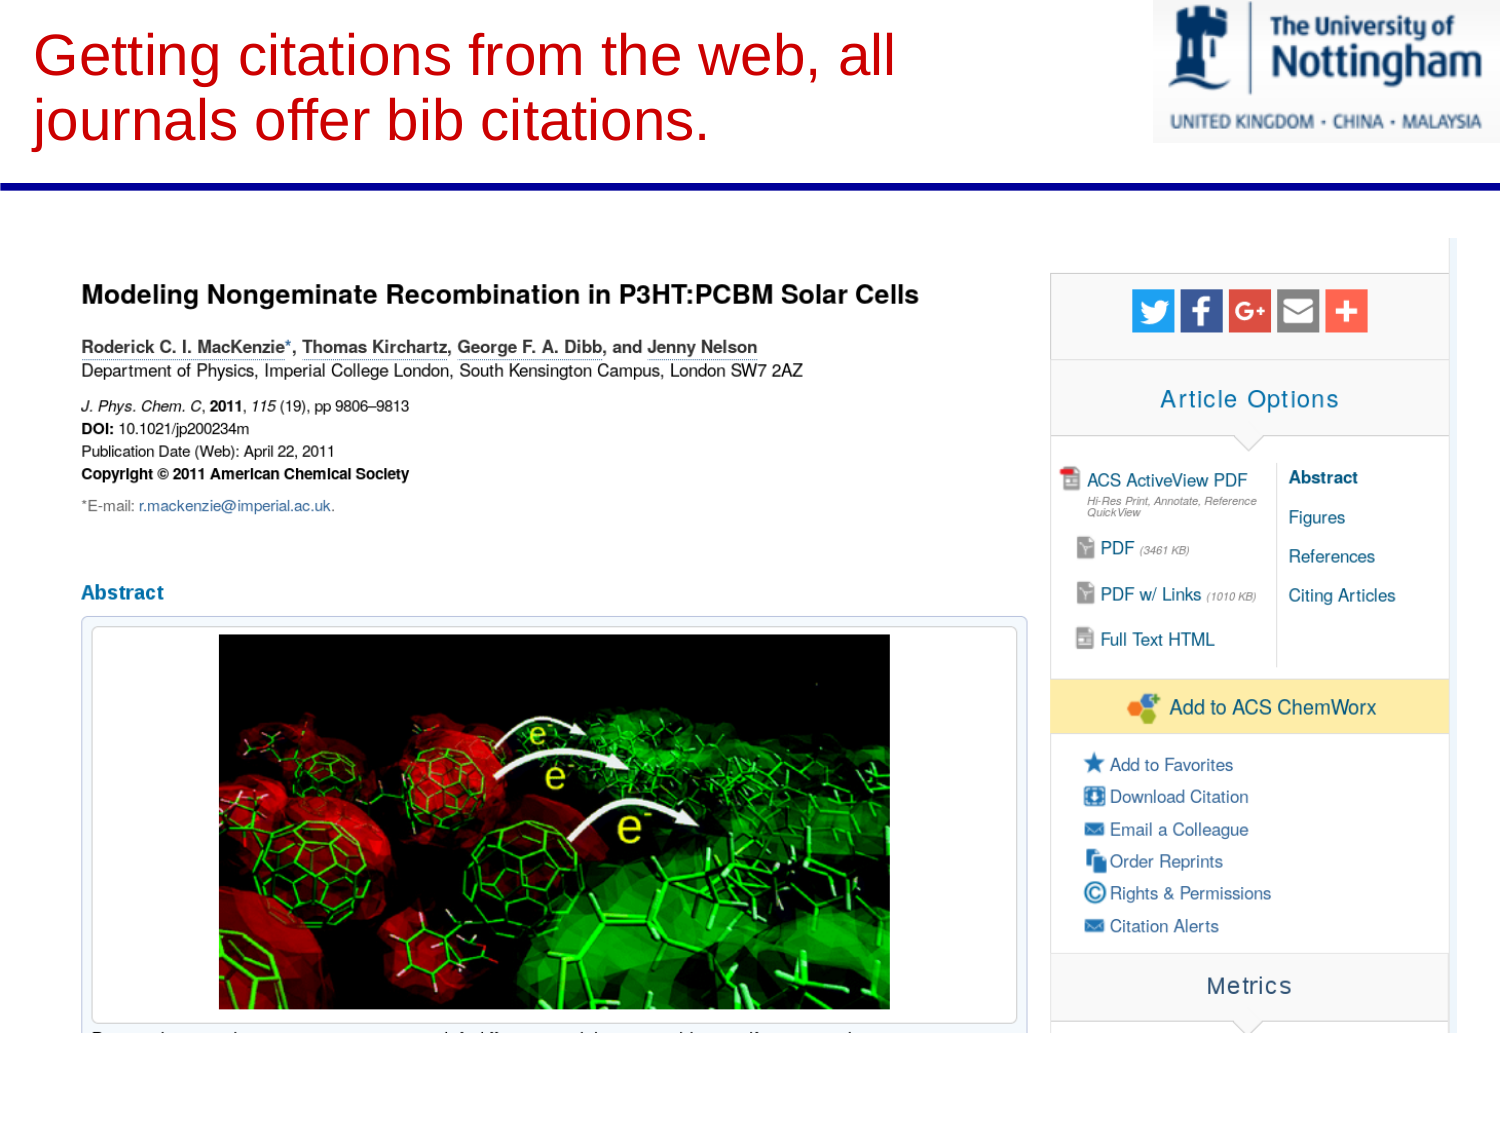

Getting citations from the web, all journals offer bib citations.